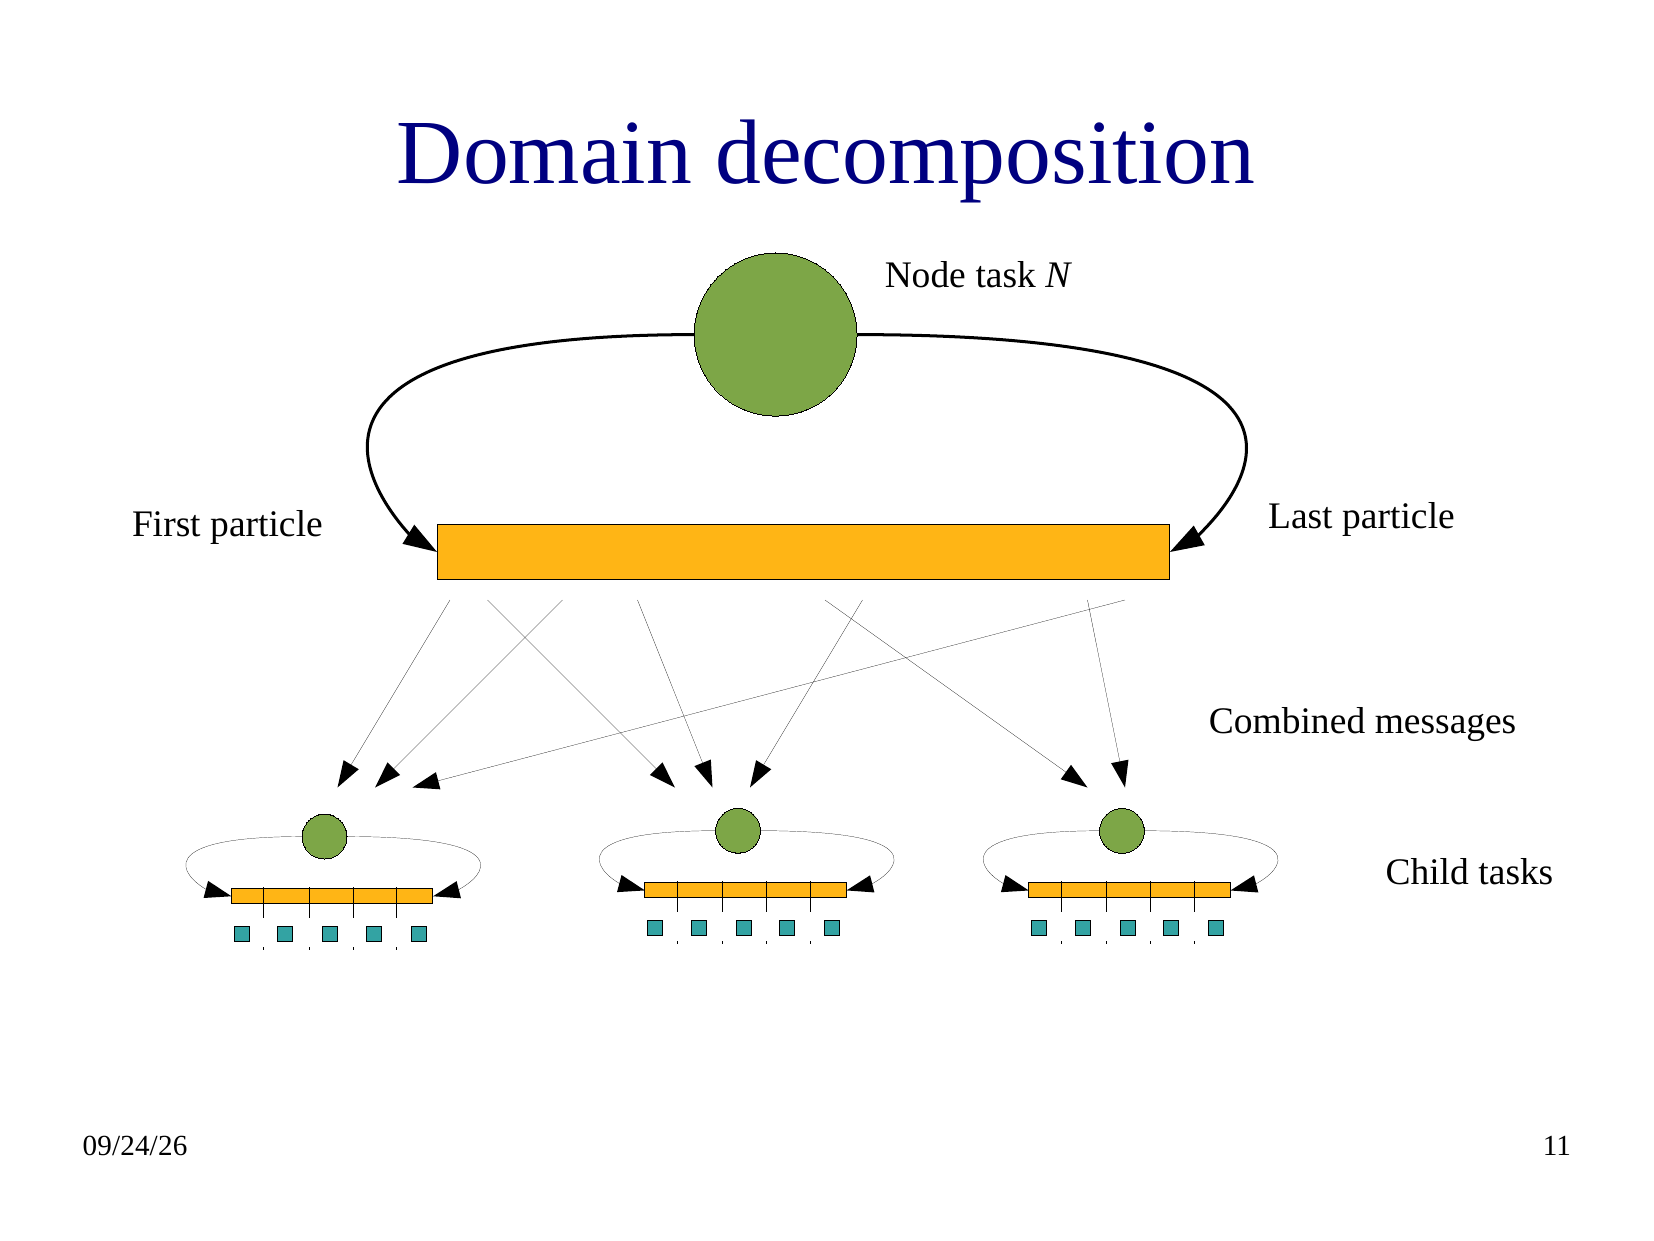

# Domain decomposition
Node task N
Last particle
First particle
Combined messages
Child tasks
11